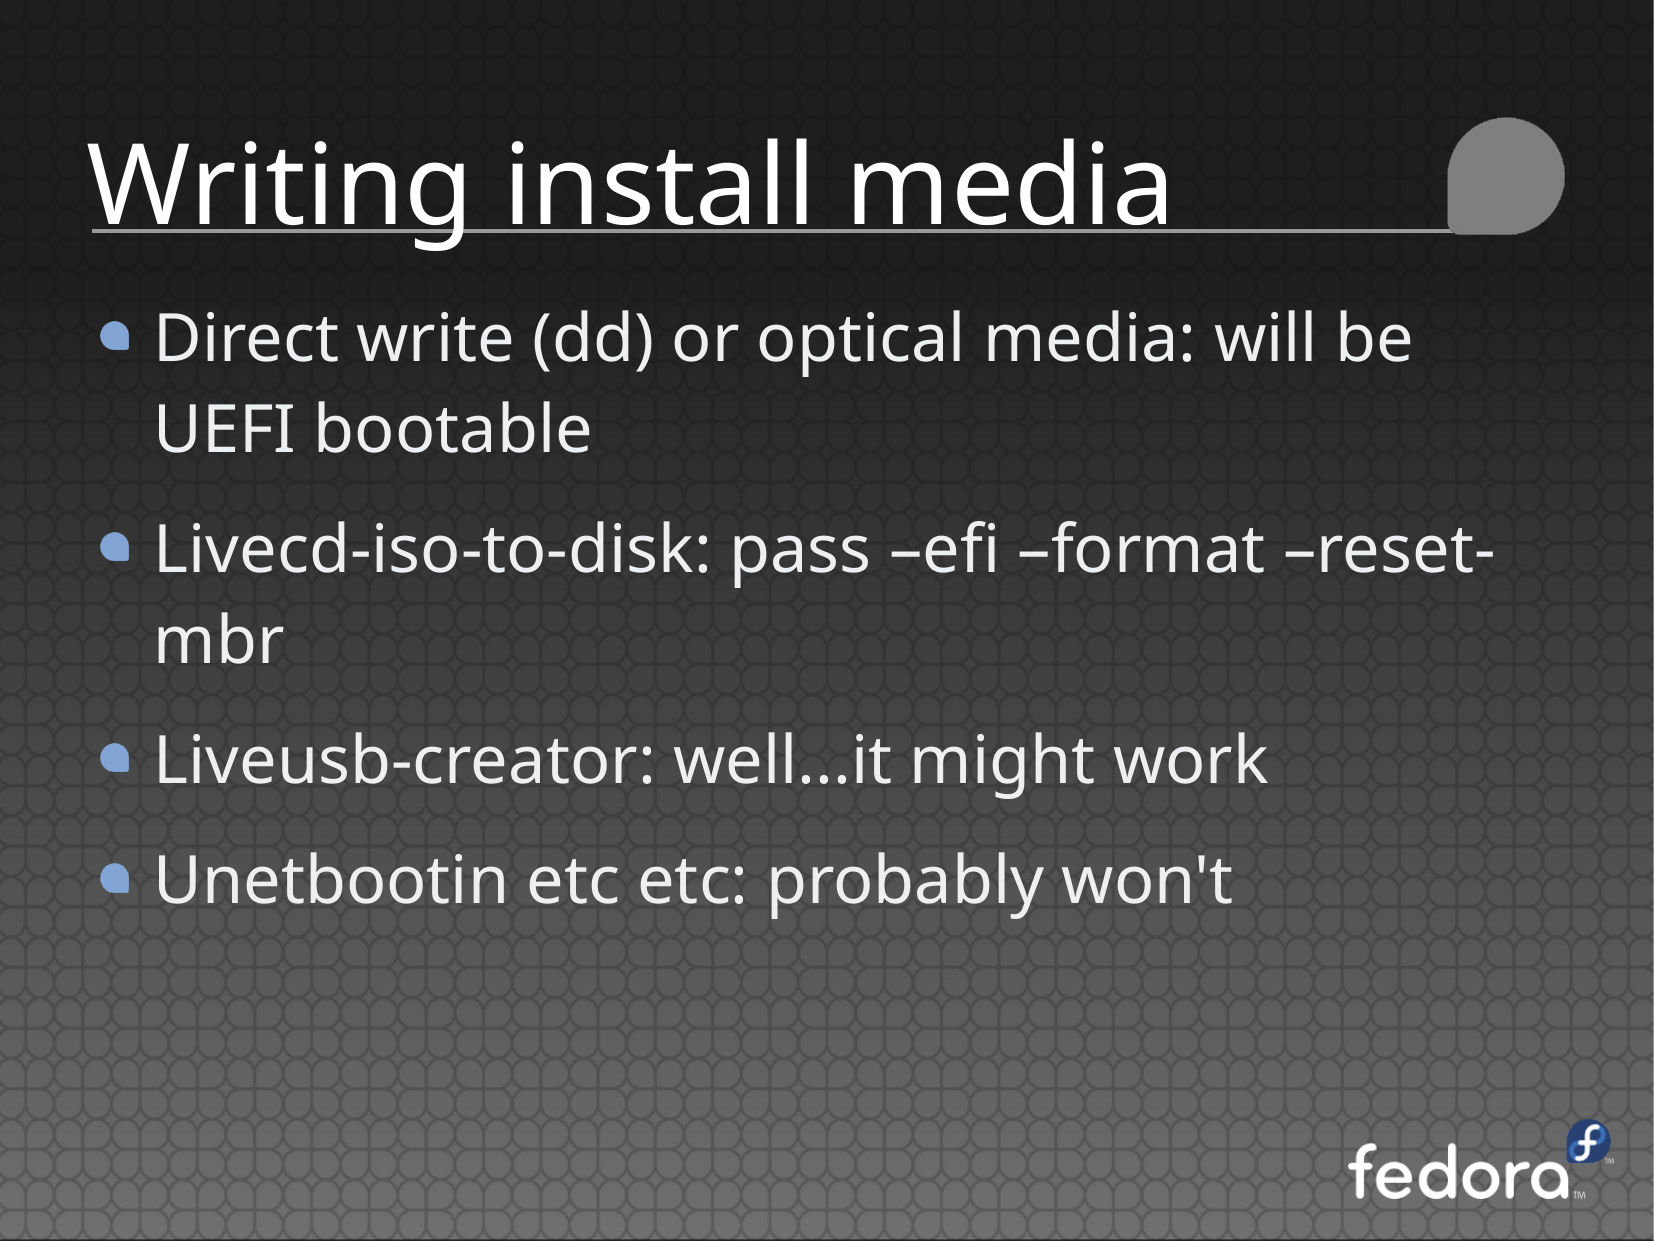

# Writing install media
Direct write (dd) or optical media: will be UEFI bootable
Livecd-iso-to-disk: pass –efi –format –reset-mbr
Liveusb-creator: well...it might work
Unetbootin etc etc: probably won't